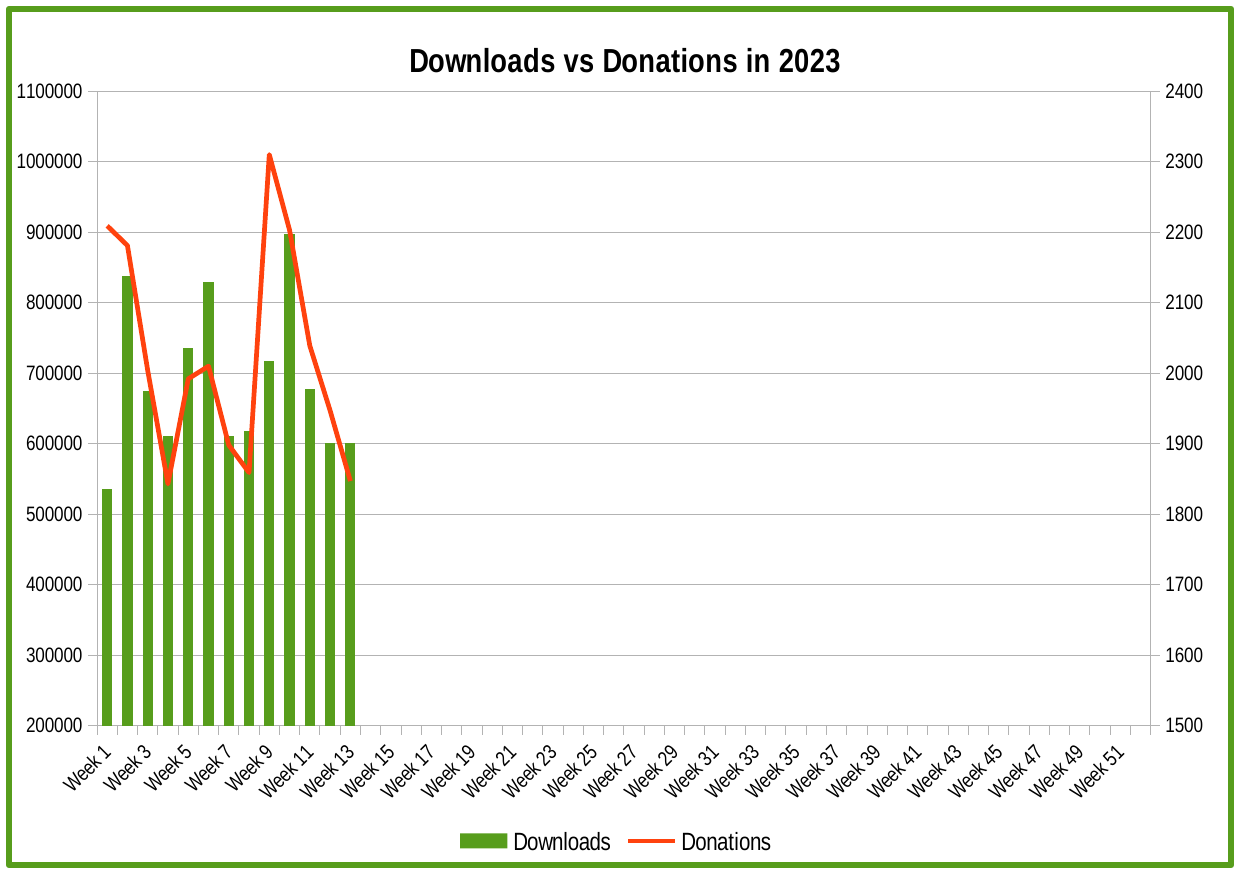

### Chart: Downloads vs Donations in 2023
| Category | Downloads | Donations |
|---|---|---|
| Week 1 | 536248.0 | 2209.0 |
| Week 2 | 837585.0 | 2181.0 |
| Week 3 | 675100.0 | 2004.0 |
| Week 4 | 611616.0 | 1843.0 |
| Week 5 | 735905.0 | 1992.0 |
| Week 6 | 828775.0 | 2010.0 |
| Week 7 | 611444.0 | 1898.0 |
| Week 8 | 617959.0 | 1859.0 |
| Week 9 | 717086.0 | 2310.0 |
| Week 10 | 897355.0 | 2203.0 |
| Week 11 | 678261.0 | 2039.0 |
| Week 12 | 601077.0 | 1947.0 |
| Week 13 | 600993.0 | 1847.0 |
| Week 14 | None | None |
| Week 15 | None | None |
| Week 16 | None | None |
| Week 17 | None | None |
| Week 18 | None | None |
| Week 19 | None | None |
| Week 20 | None | None |
| Week 21 | None | None |
| Week 22 | None | None |
| Week 23 | None | None |
| Week 24 | None | None |
| Week 25 | None | None |
| Week 26 | None | None |
| Week 27 | None | None |
| Week 28 | None | None |
| Week 29 | None | None |
| Week 30 | None | None |
| Week 31 | None | None |
| Week 32 | None | None |
| Week 33 | None | None |
| Week 34 | None | None |
| Week 35 | None | None |
| Week 36 | None | None |
| Week 37 | None | None |
| Week 38 | None | None |
| Week 39 | None | None |
| Week 40 | None | None |
| Week 41 | None | None |
| Week 42 | None | None |
| Week 43 | None | None |
| Week 44 | None | None |
| Week 45 | None | None |
| Week 46 | None | None |
| Week 47 | None | None |
| Week 48 | None | None |
| Week 49 | None | None |
| Week 50 | None | None |
| Week 51 | None | None |
| Week 52 | None | None |